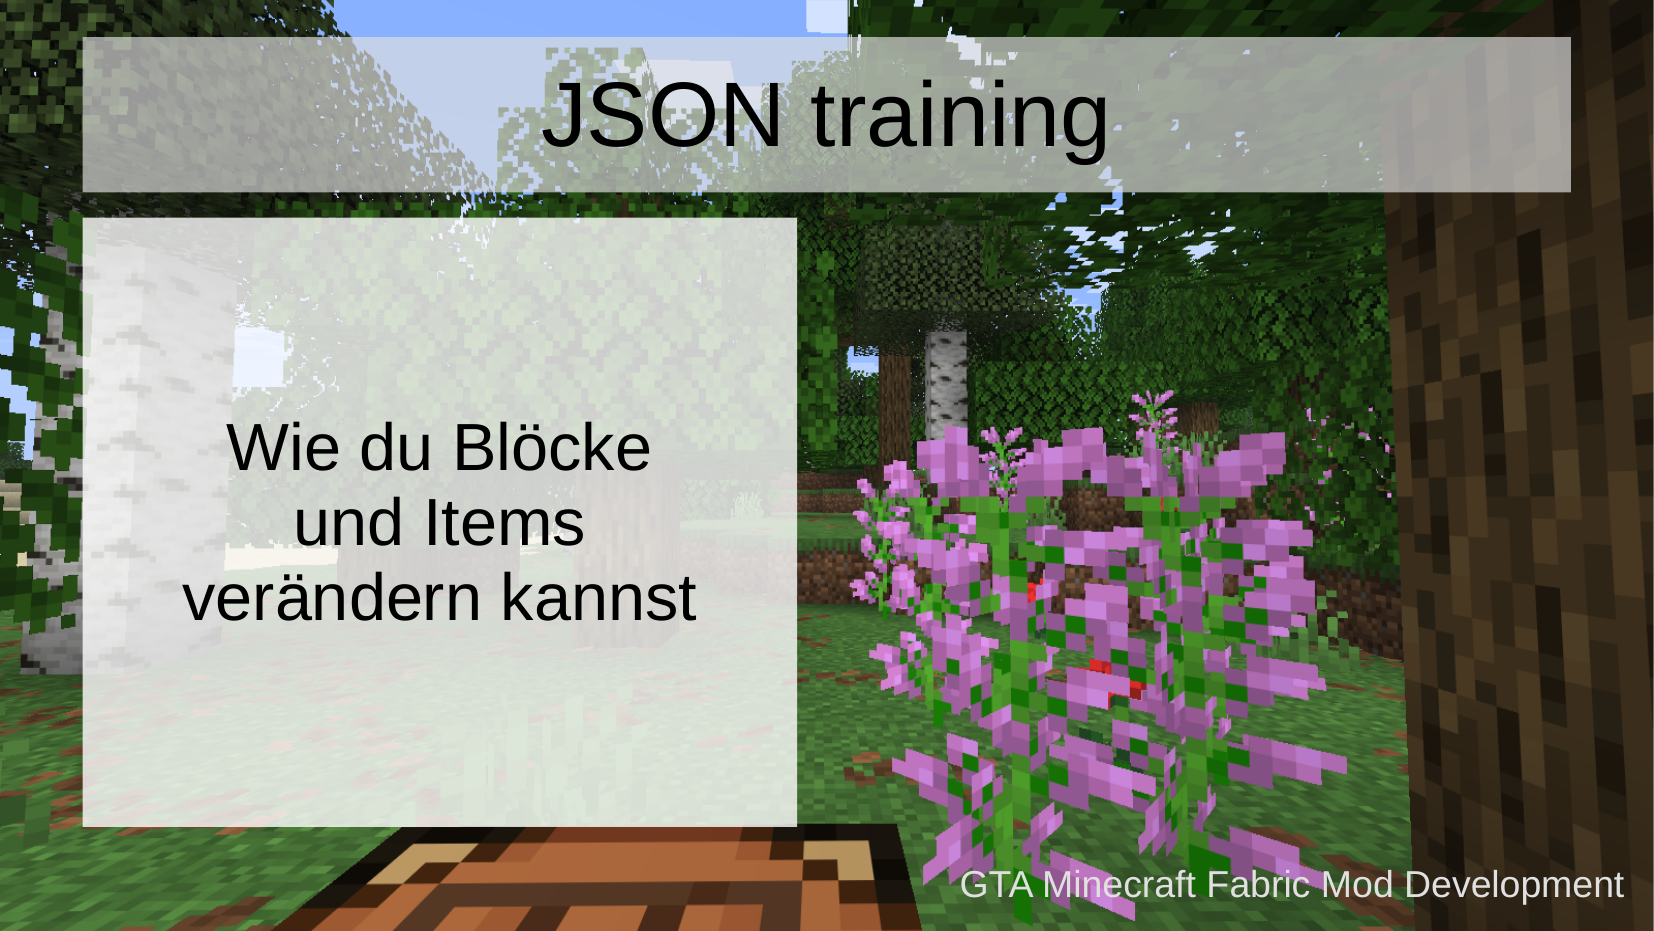

# JSON training
Wie du Blöcke
und Items
verändern kannst